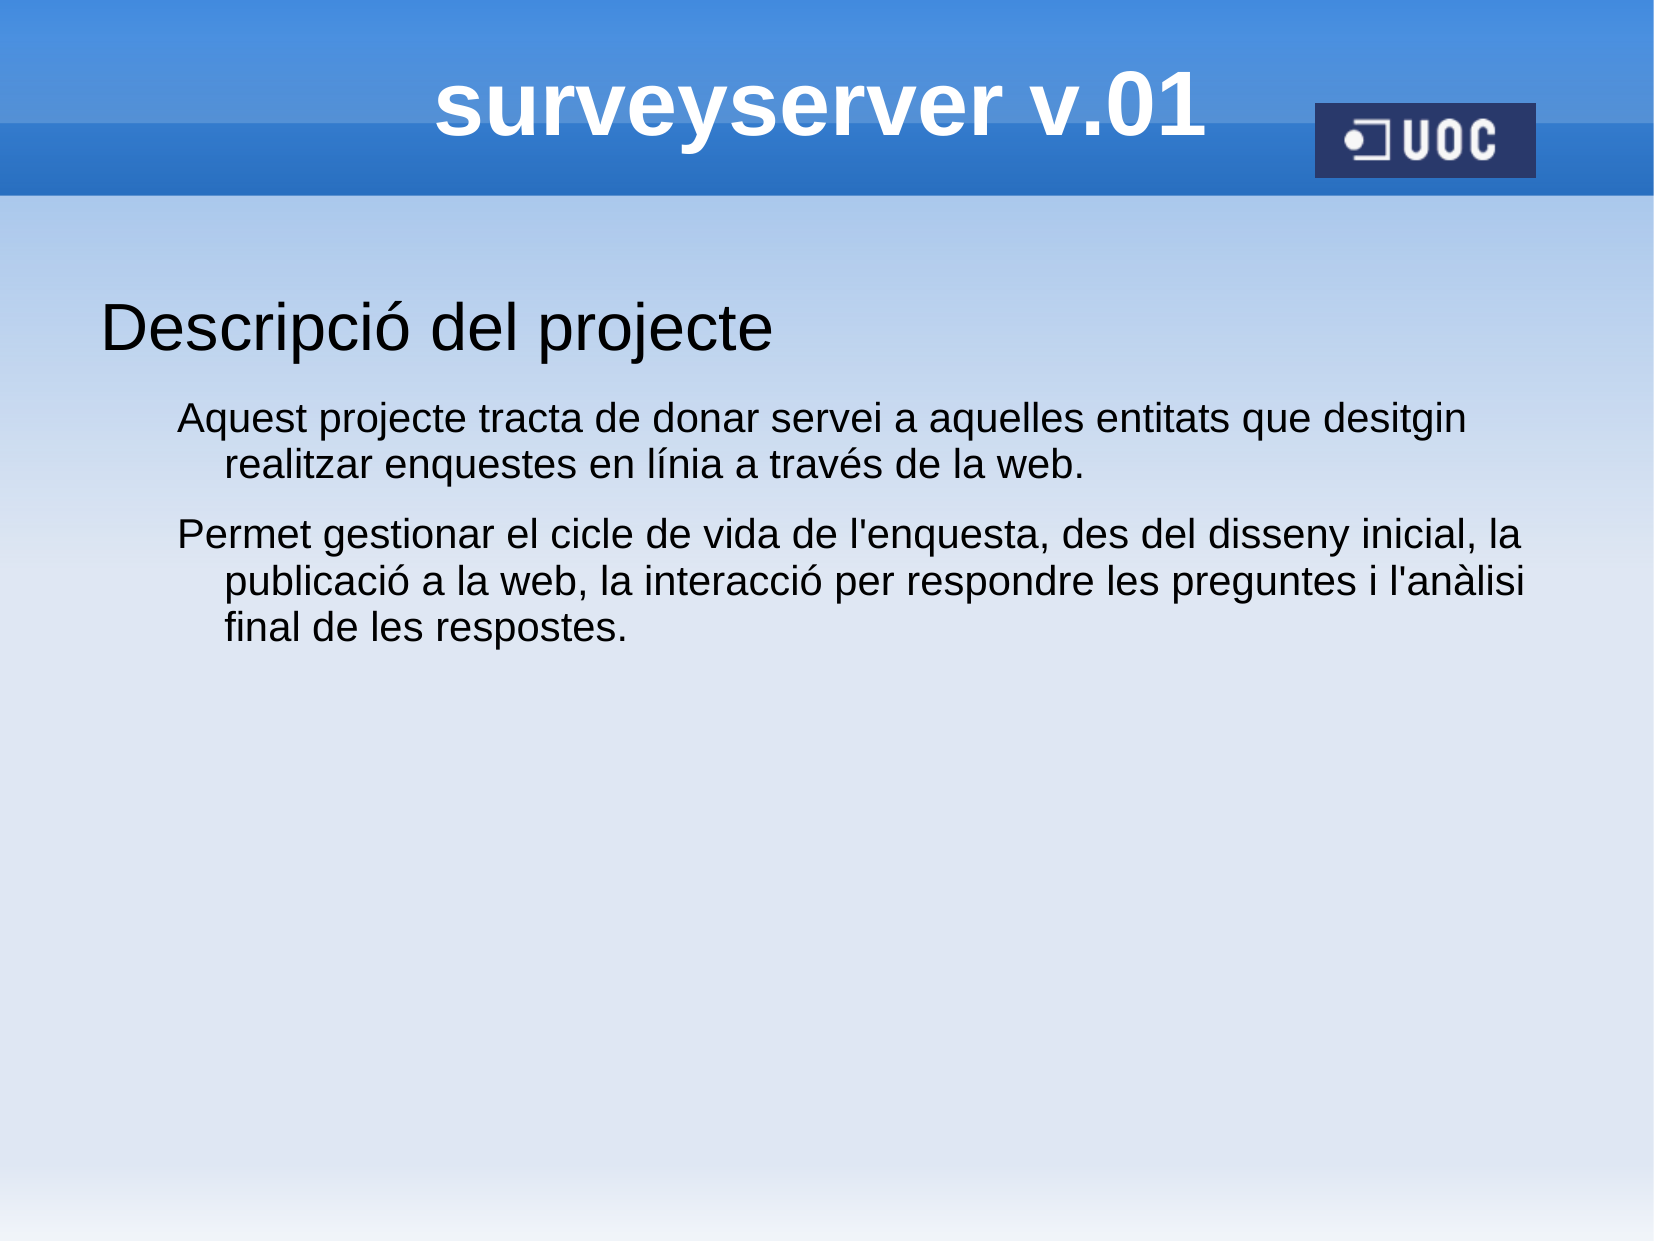

# surveyserver v.01
Descripció del projecte
Aquest projecte tracta de donar servei a aquelles entitats que desitgin realitzar enquestes en línia a través de la web.
Permet gestionar el cicle de vida de l'enquesta, des del disseny inicial, la publicació a la web, la interacció per respondre les preguntes i l'anàlisi final de les respostes.